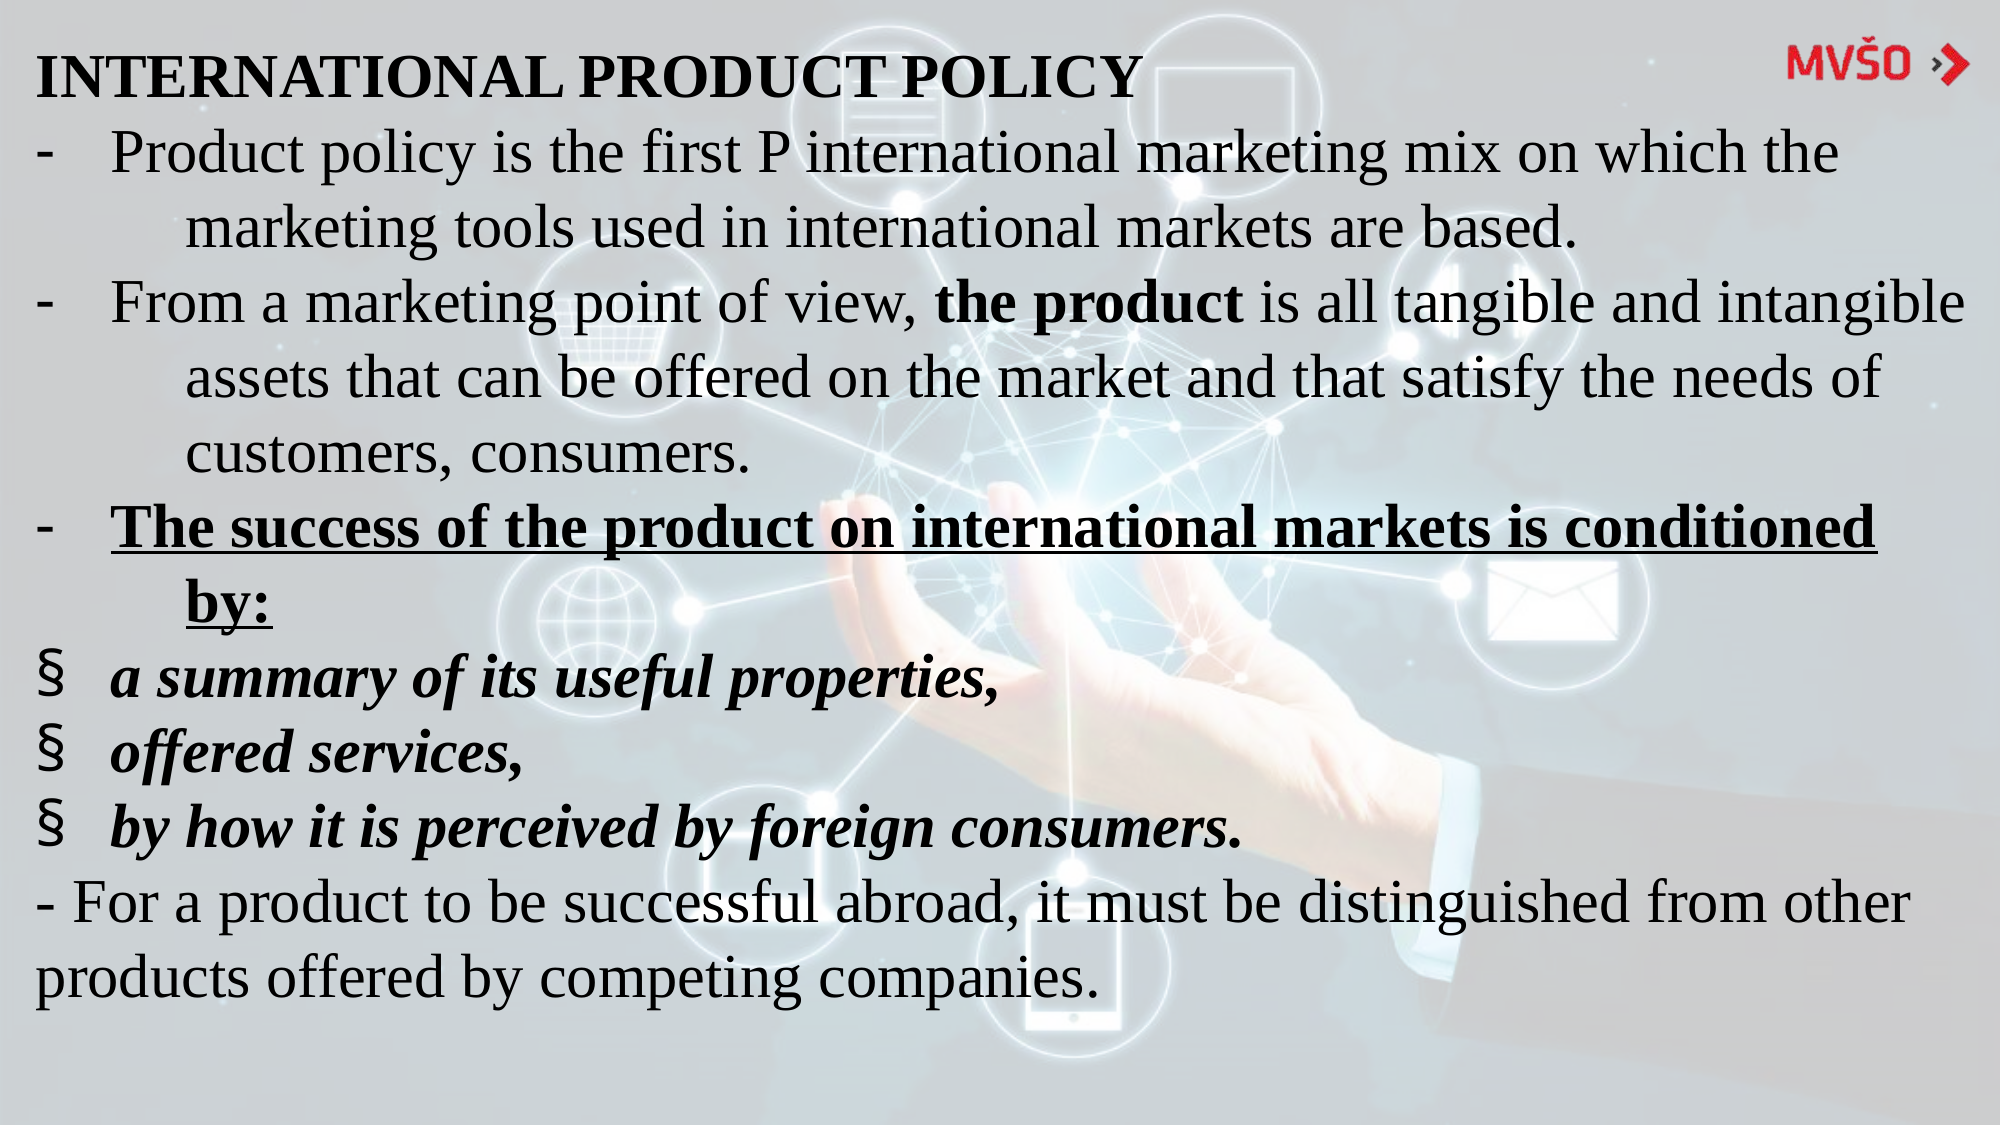

INTERNATIONAL PRODUCT POLICY
Product policy is the first P international marketing mix on which the marketing tools used in international markets are based.
From a marketing point of view, the product is all tangible and intangible assets that can be offered on the market and that satisfy the needs of customers, consumers.
The success of the product on international markets is conditioned by:
a summary of its useful properties,
offered services,
by how it is perceived by foreign consumers.
- For a product to be successful abroad, it must be distinguished from other products offered by competing companies.